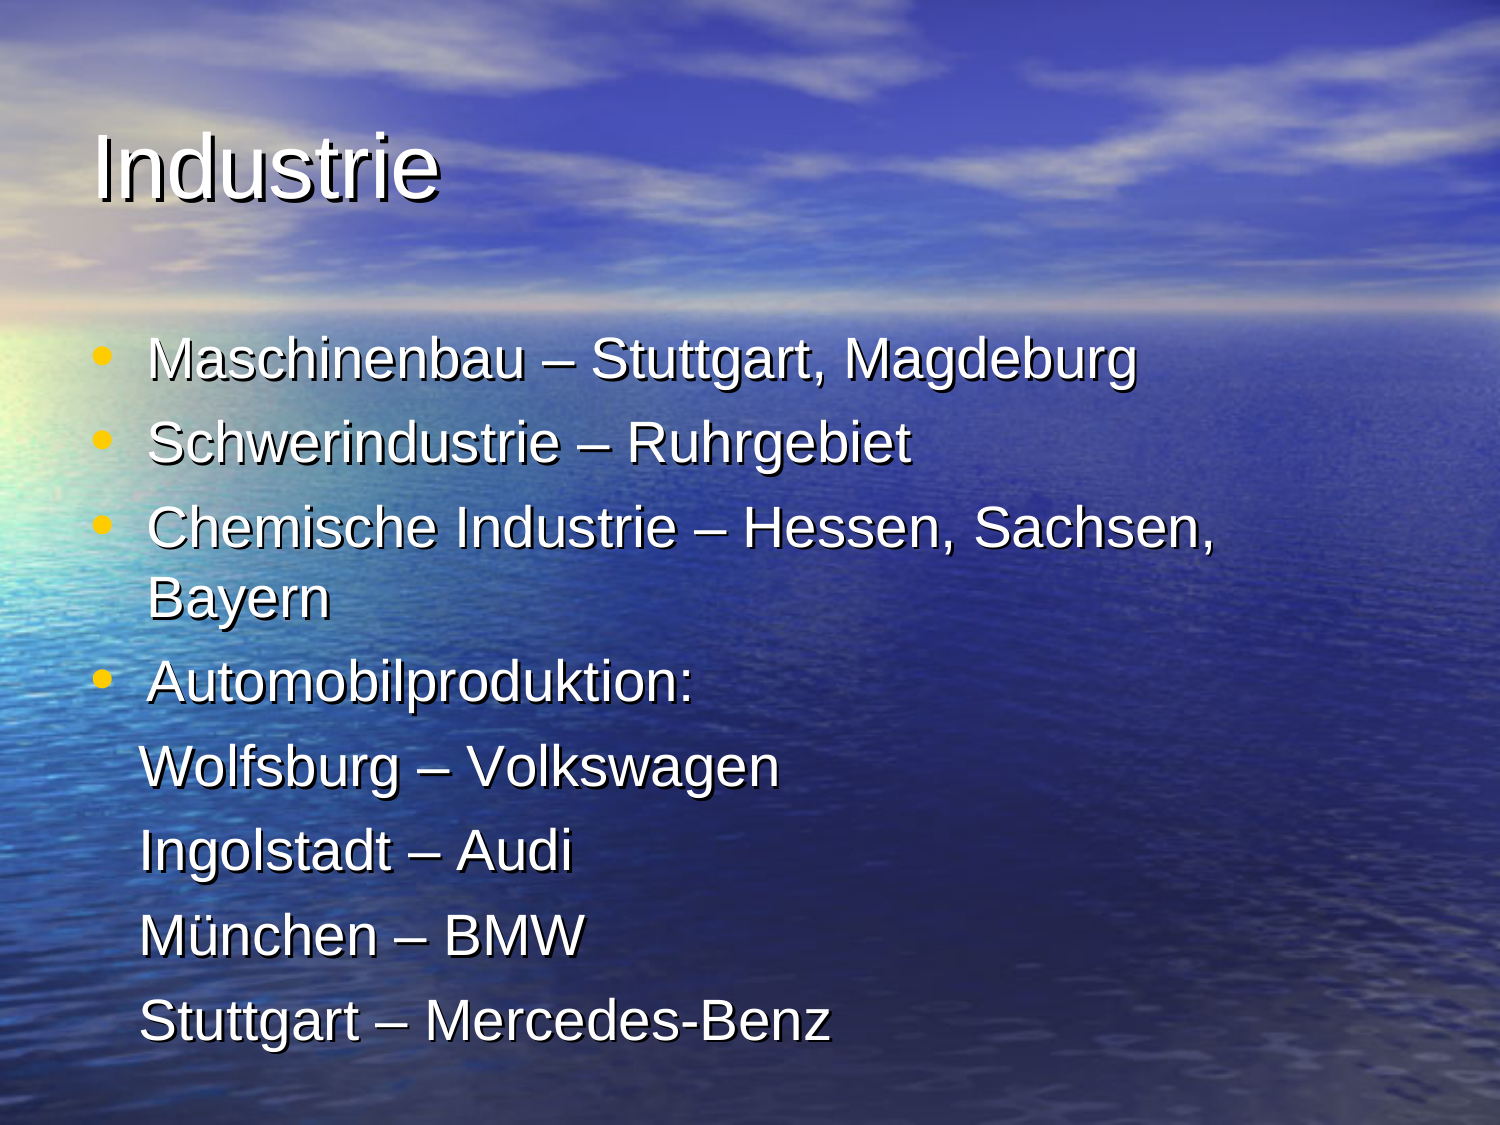

# Industrie
Maschinenbau – Stuttgart, Magdeburg
Schwerindustrie – Ruhrgebiet
Chemische Industrie – Hessen, Sachsen, Bayern
Automobilproduktion:
 Wolfsburg – Volkswagen
 Ingolstadt – Audi
 München – BMW
 Stuttgart – Mercedes-Benz